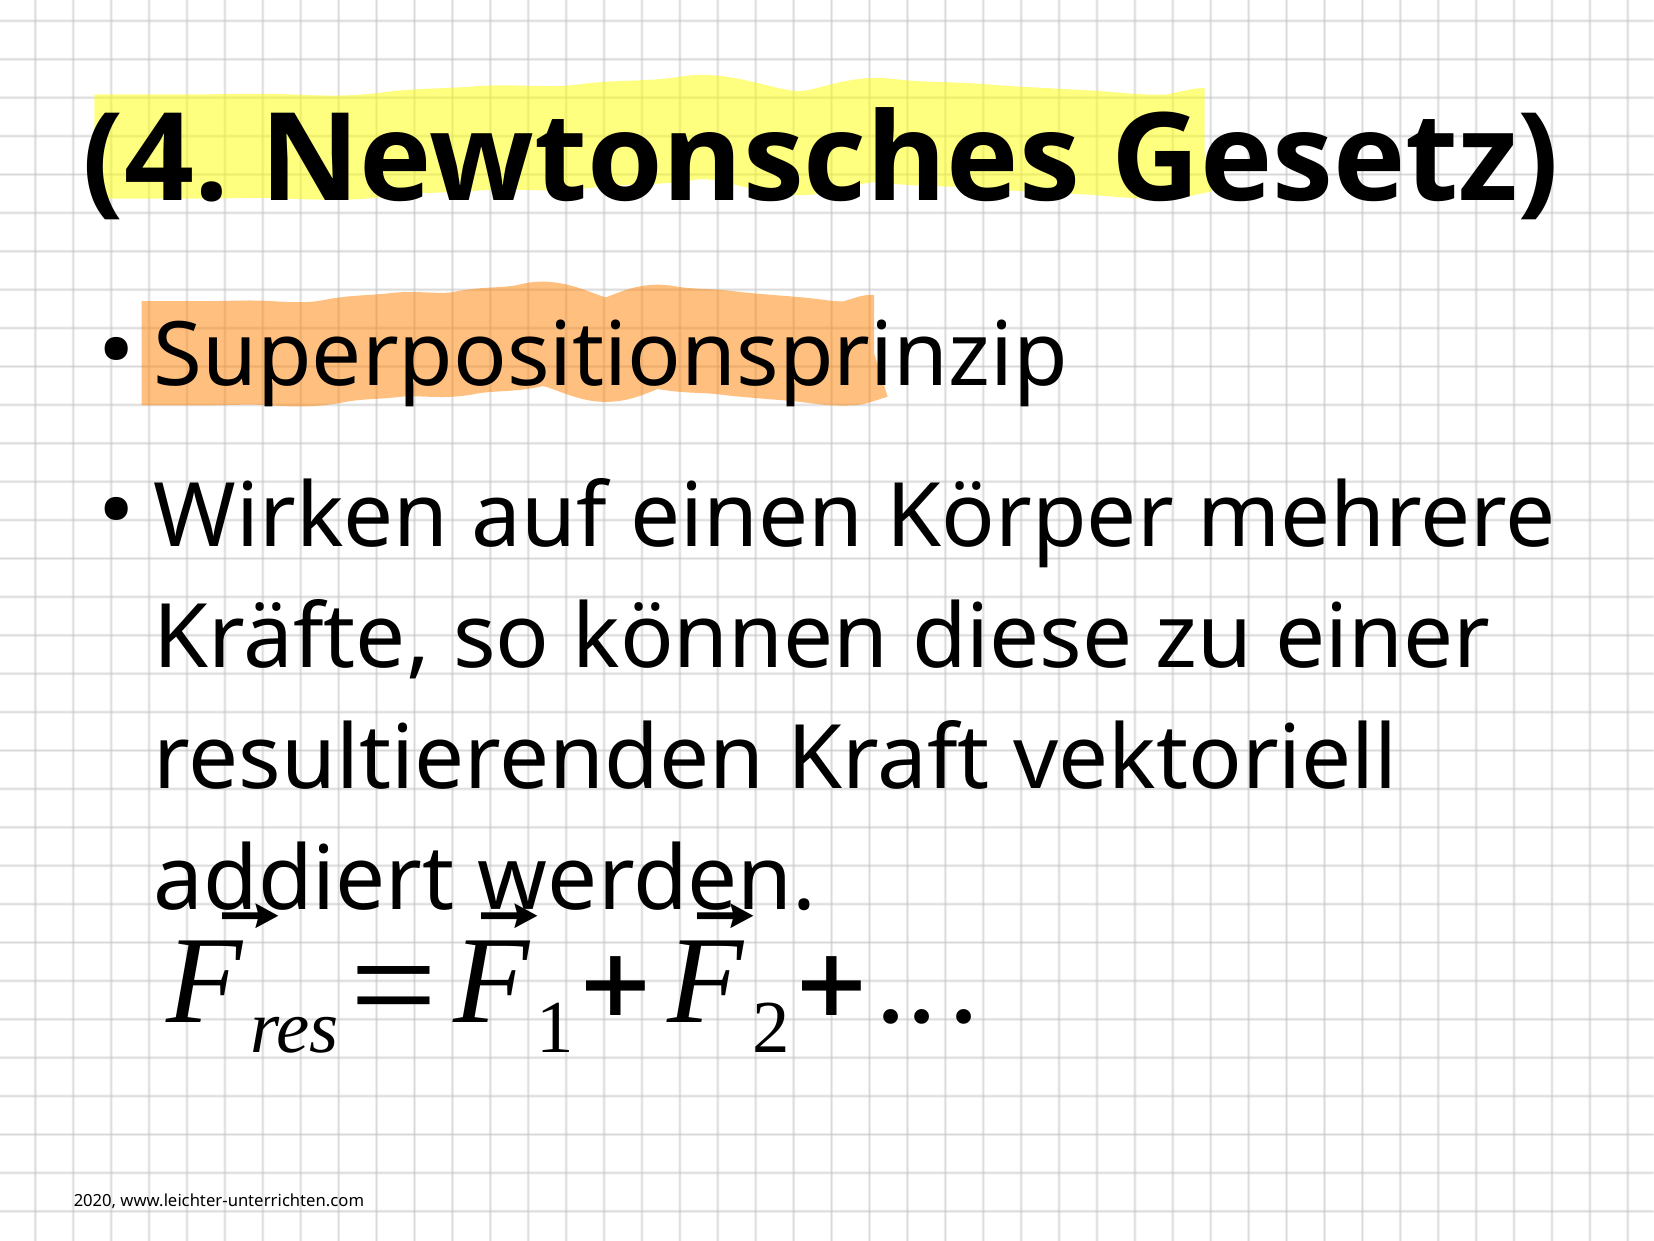

# (4. Newtonsches Gesetz)
Superpositionsprinzip
Wirken auf einen Körper mehrere Kräfte, so können diese zu einer resultierenden Kraft vektoriell addiert werden.